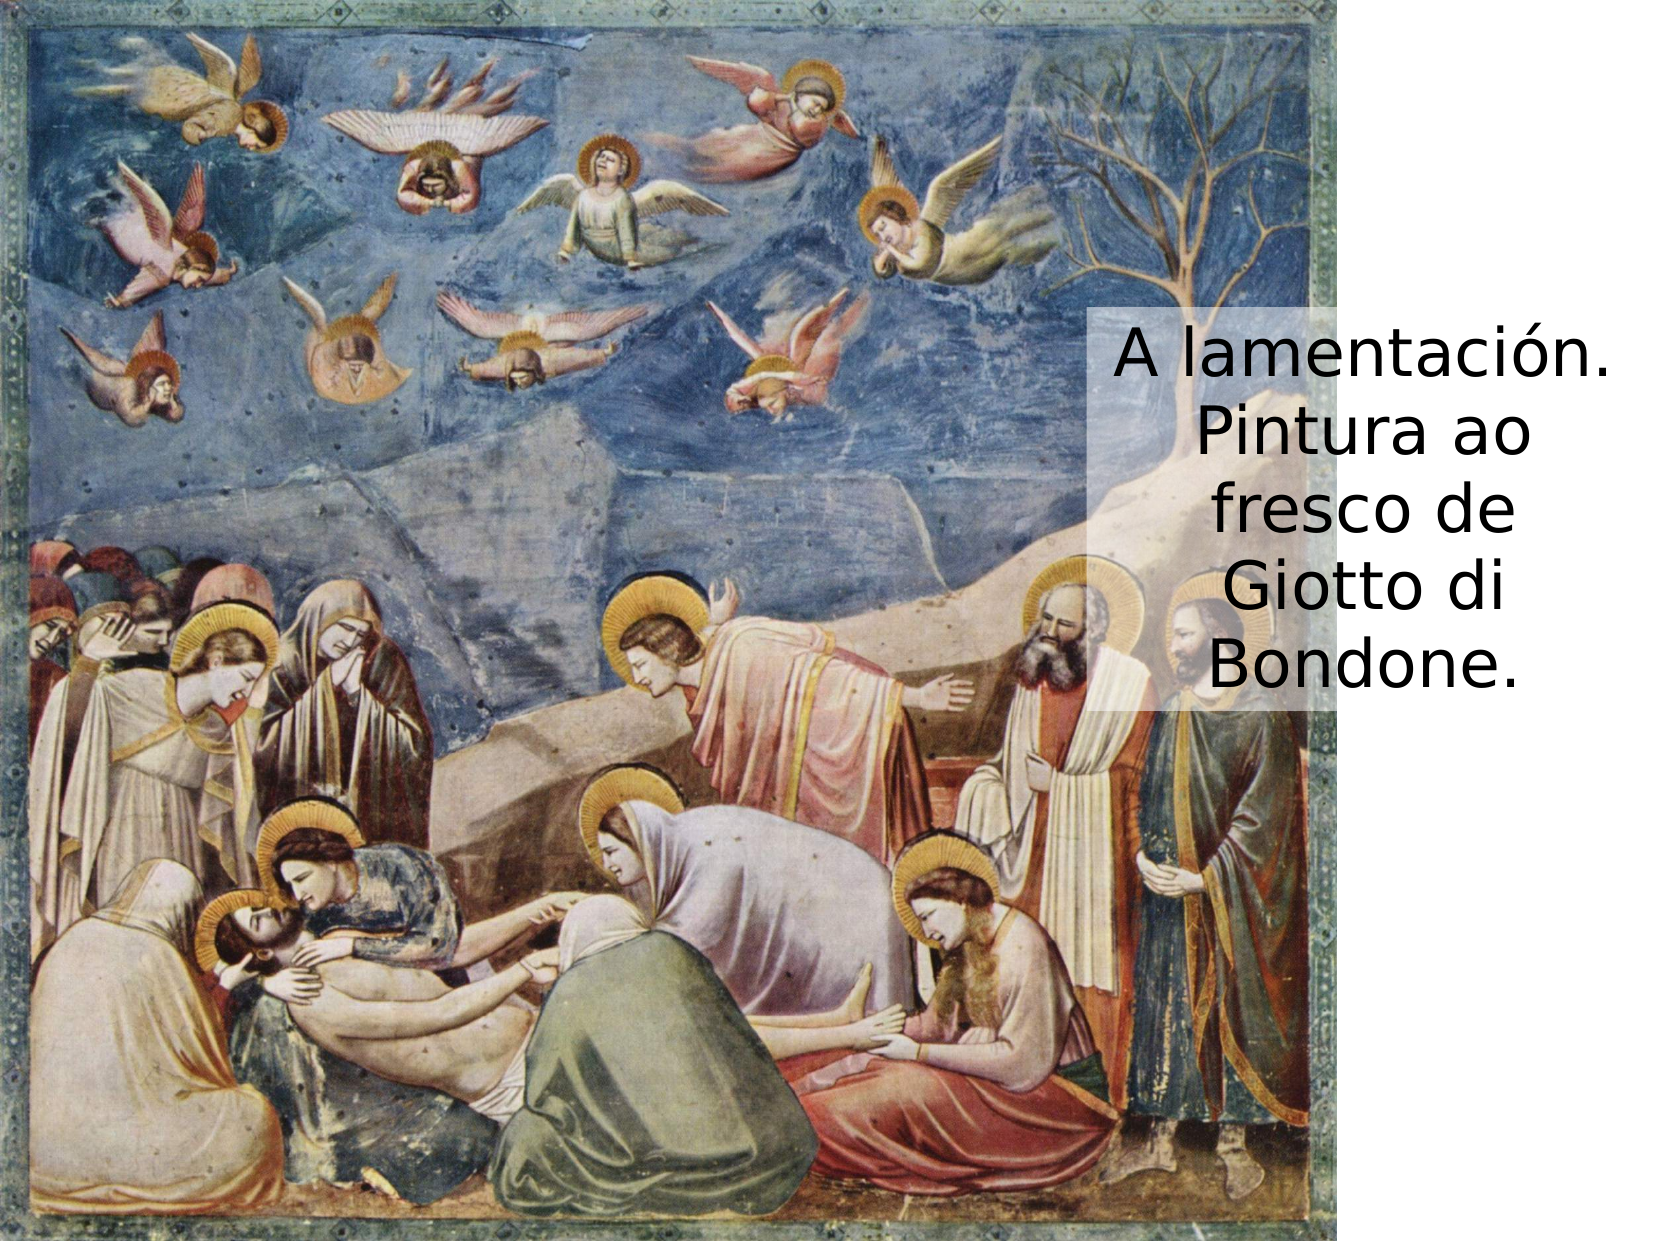

A lamentación. Pintura ao fresco de Giotto di Bondone.